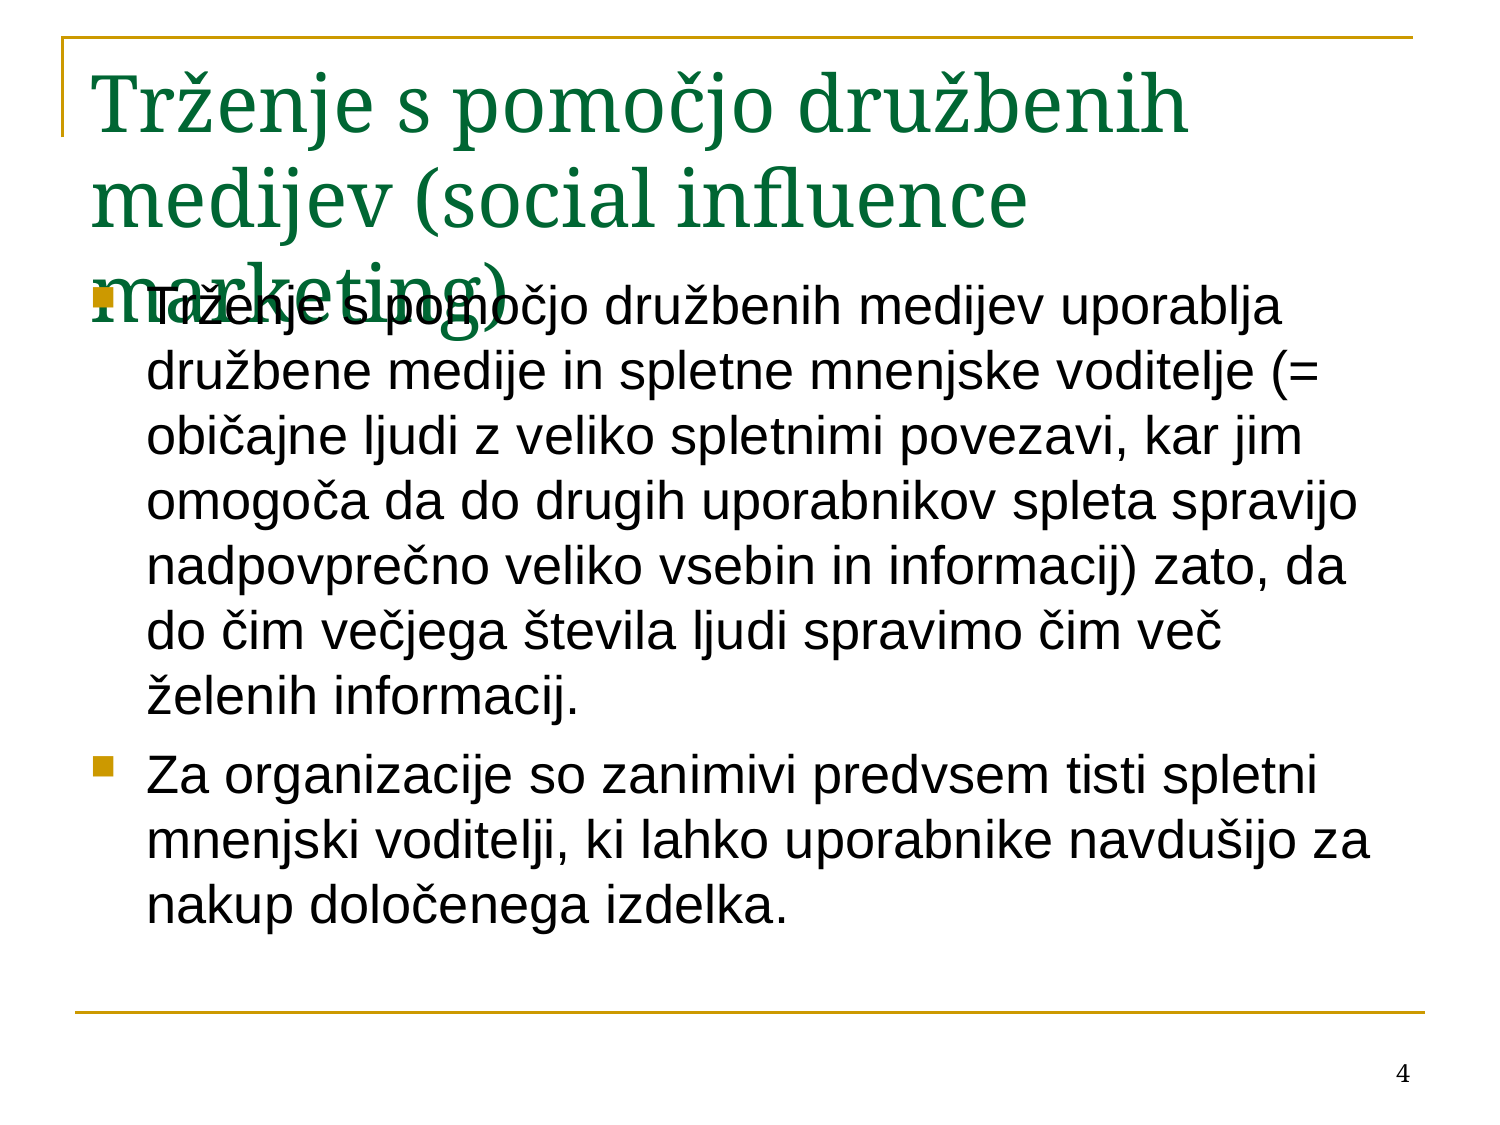

# Trženje s pomočjo družbenih medijev (social influence marketing)
Trženje s pomočjo družbenih medijev uporablja družbene medije in spletne mnenjske voditelje (= običajne ljudi z veliko spletnimi povezavi, kar jim omogoča da do drugih uporabnikov spleta spravijo nadpovprečno veliko vsebin in informacij) zato, da do čim večjega števila ljudi spravimo čim več želenih informacij.
Za organizacije so zanimivi predvsem tisti spletni mnenjski voditelji, ki lahko uporabnike navdušijo za nakup določenega izdelka.